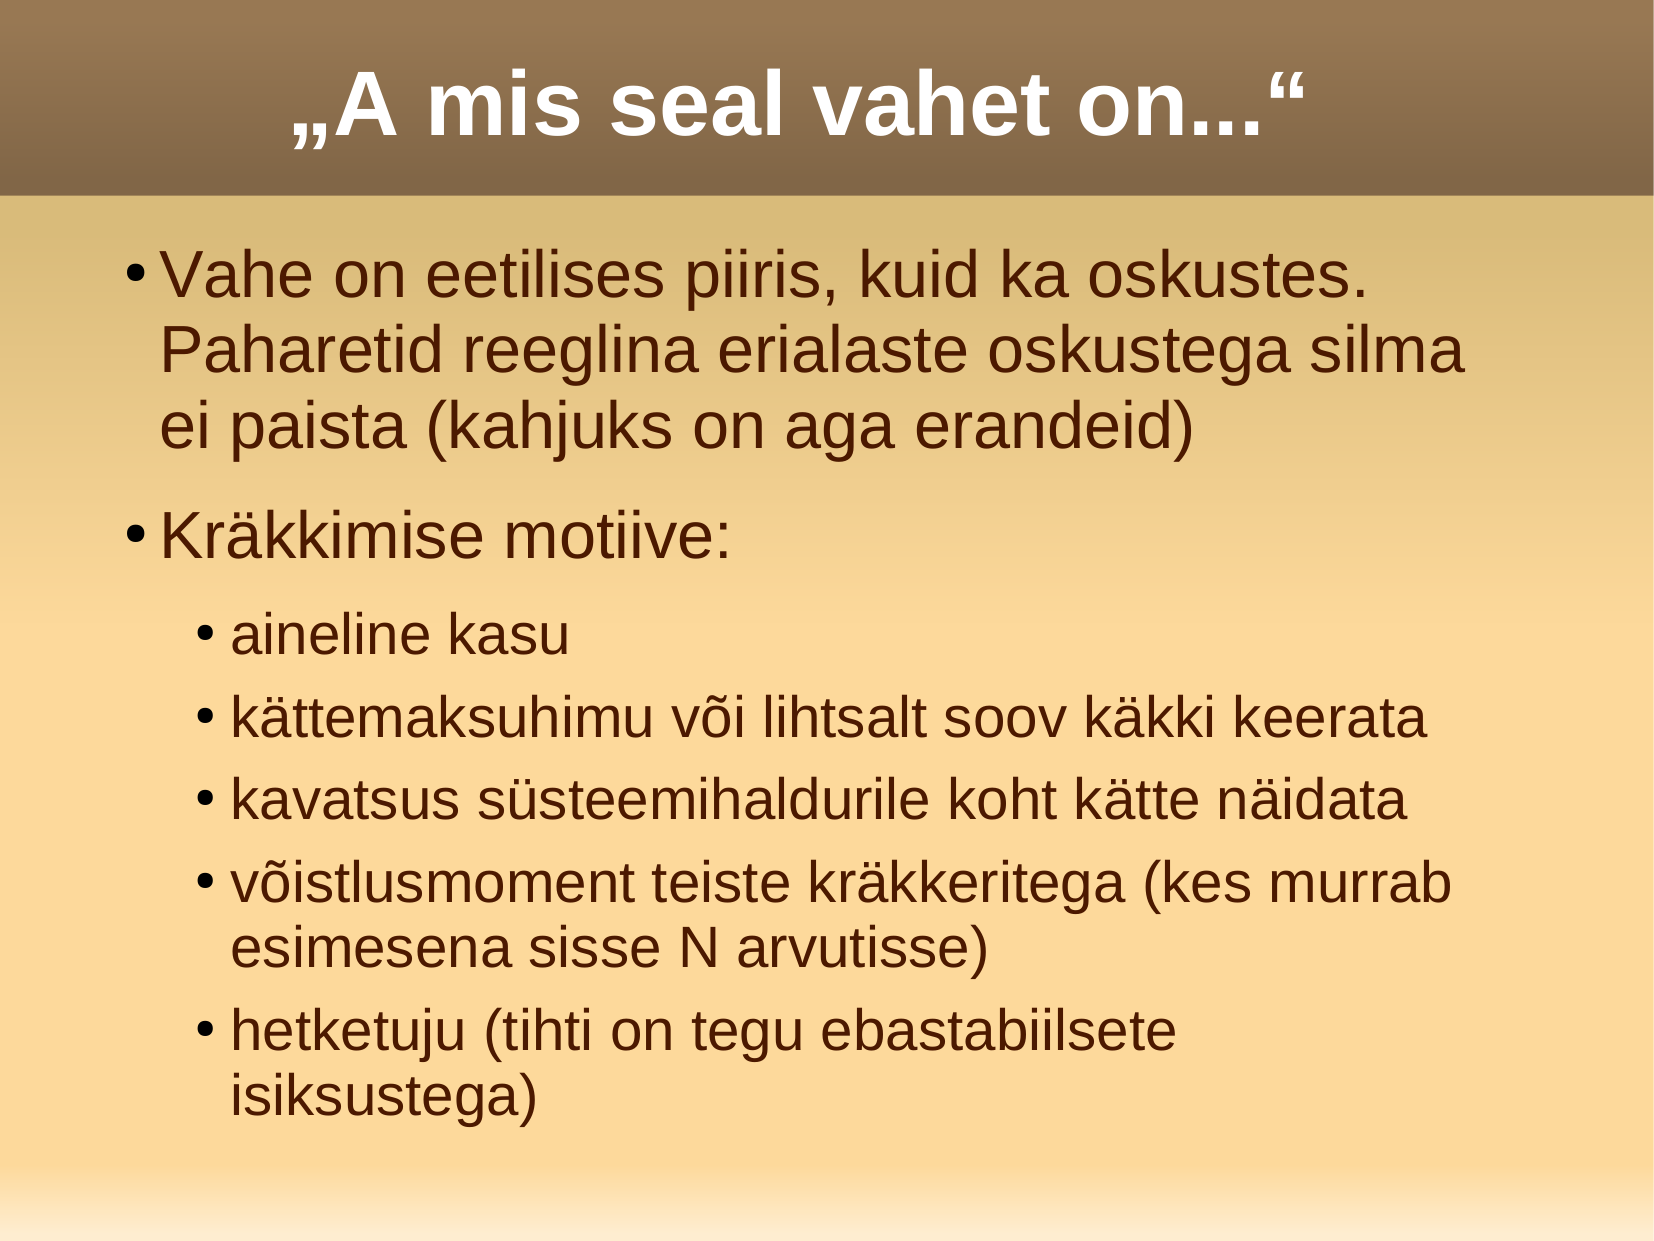

# „A mis seal vahet on...“
Vahe on eetilises piiris, kuid ka oskustes. Paharetid reeglina erialaste oskustega silma ei paista (kahjuks on aga erandeid)
Kräkkimise motiive:
aineline kasu
kättemaksuhimu või lihtsalt soov käkki keerata
kavatsus süsteemihaldurile koht kätte näidata
võistlusmoment teiste kräkkeritega (kes murrab esimesena sisse N arvutisse)
hetketuju (tihti on tegu ebastabiilsete isiksustega)